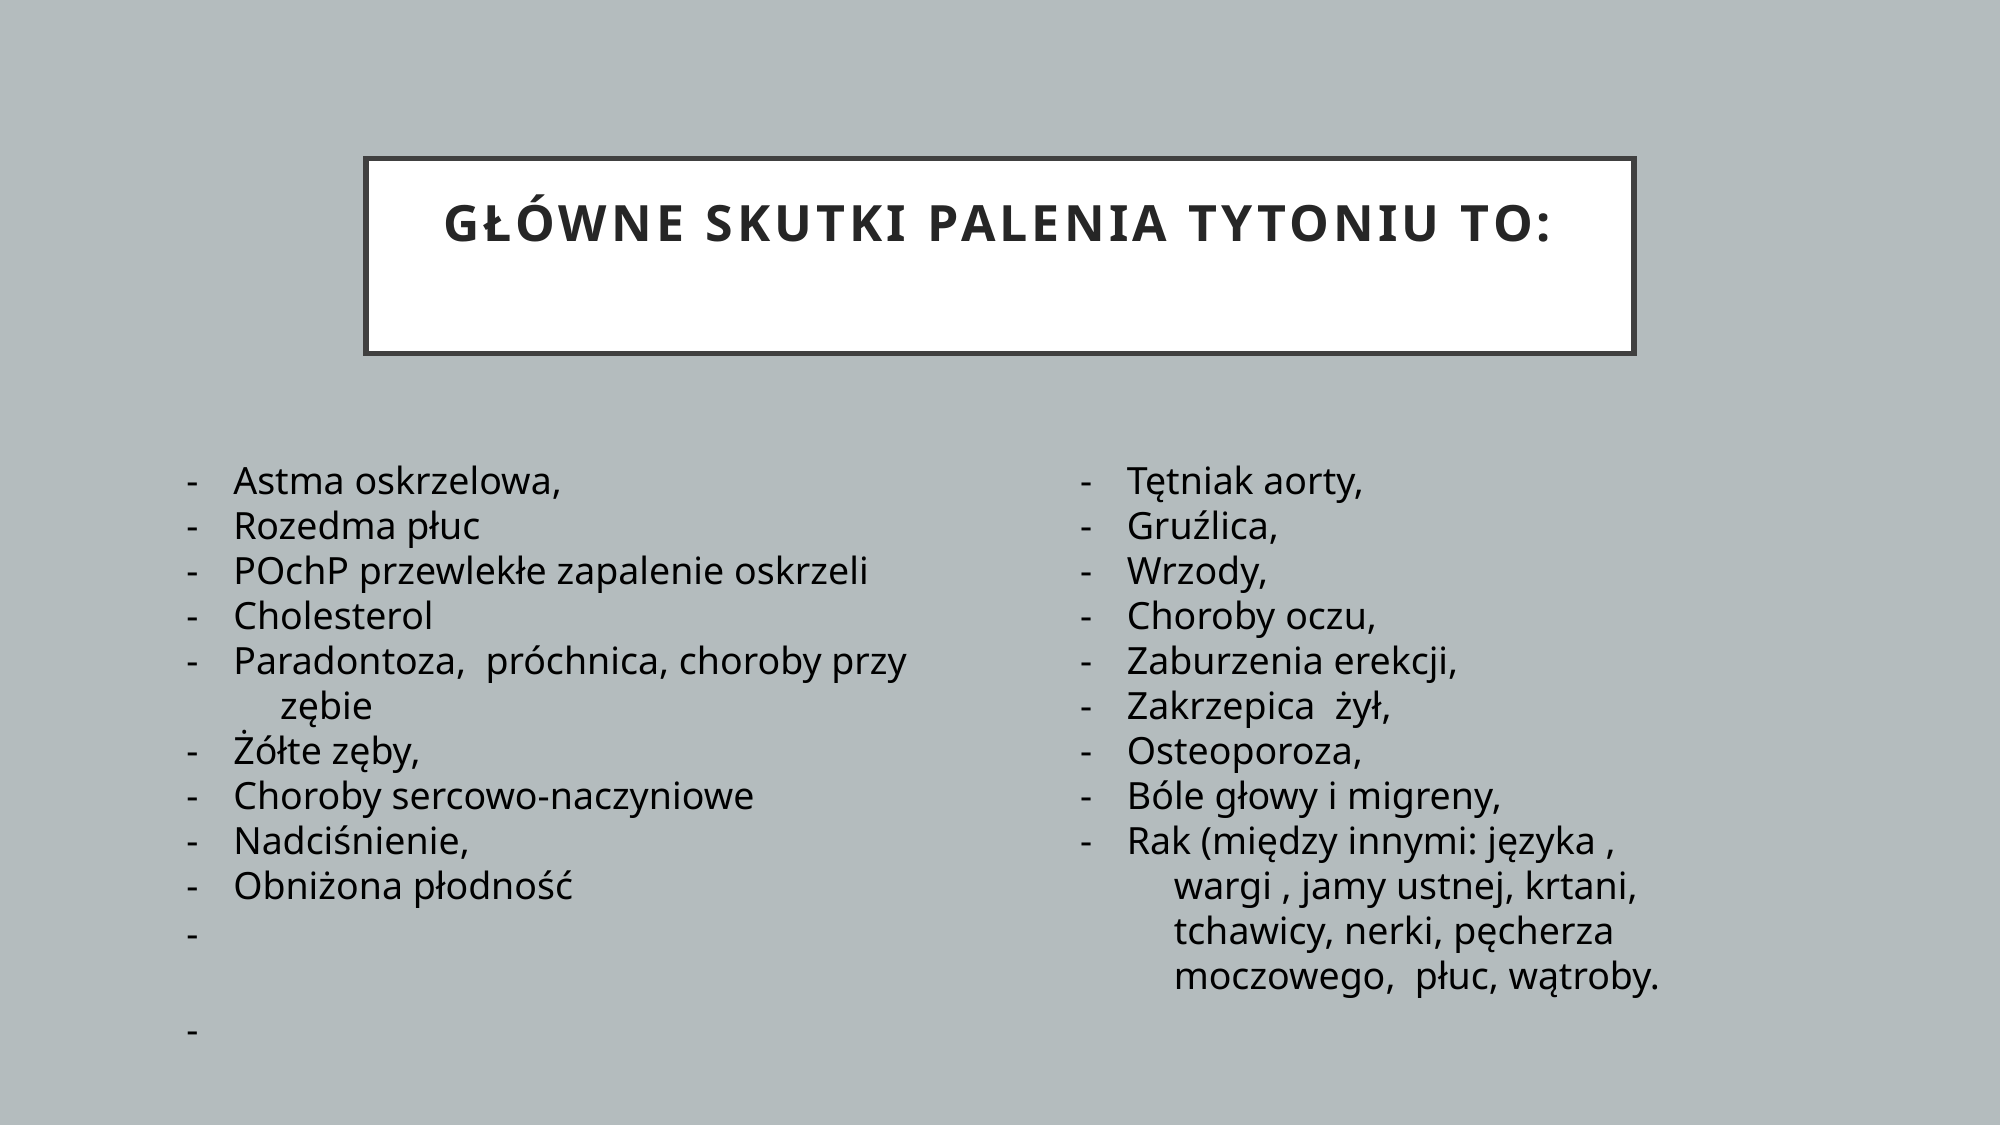

# Główne skutki palenia tytoniu to:
Astma oskrzelowa,
Rozedma płuc
POchP przewlekłe zapalenie oskrzeli
Cholesterol
Paradontoza, próchnica, choroby przy zębie
Żółte zęby,
Choroby sercowo-naczyniowe
Nadciśnienie,
Obniżona płodność
Tętniak aorty,
Gruźlica,
Wrzody,
Choroby oczu,
Zaburzenia erekcji,
Zakrzepica żył,
Osteoporoza,
Bóle głowy i migreny,
Rak (między innymi: języka , wargi , jamy ustnej, krtani, tchawicy, nerki, pęcherza moczowego, płuc, wątroby.